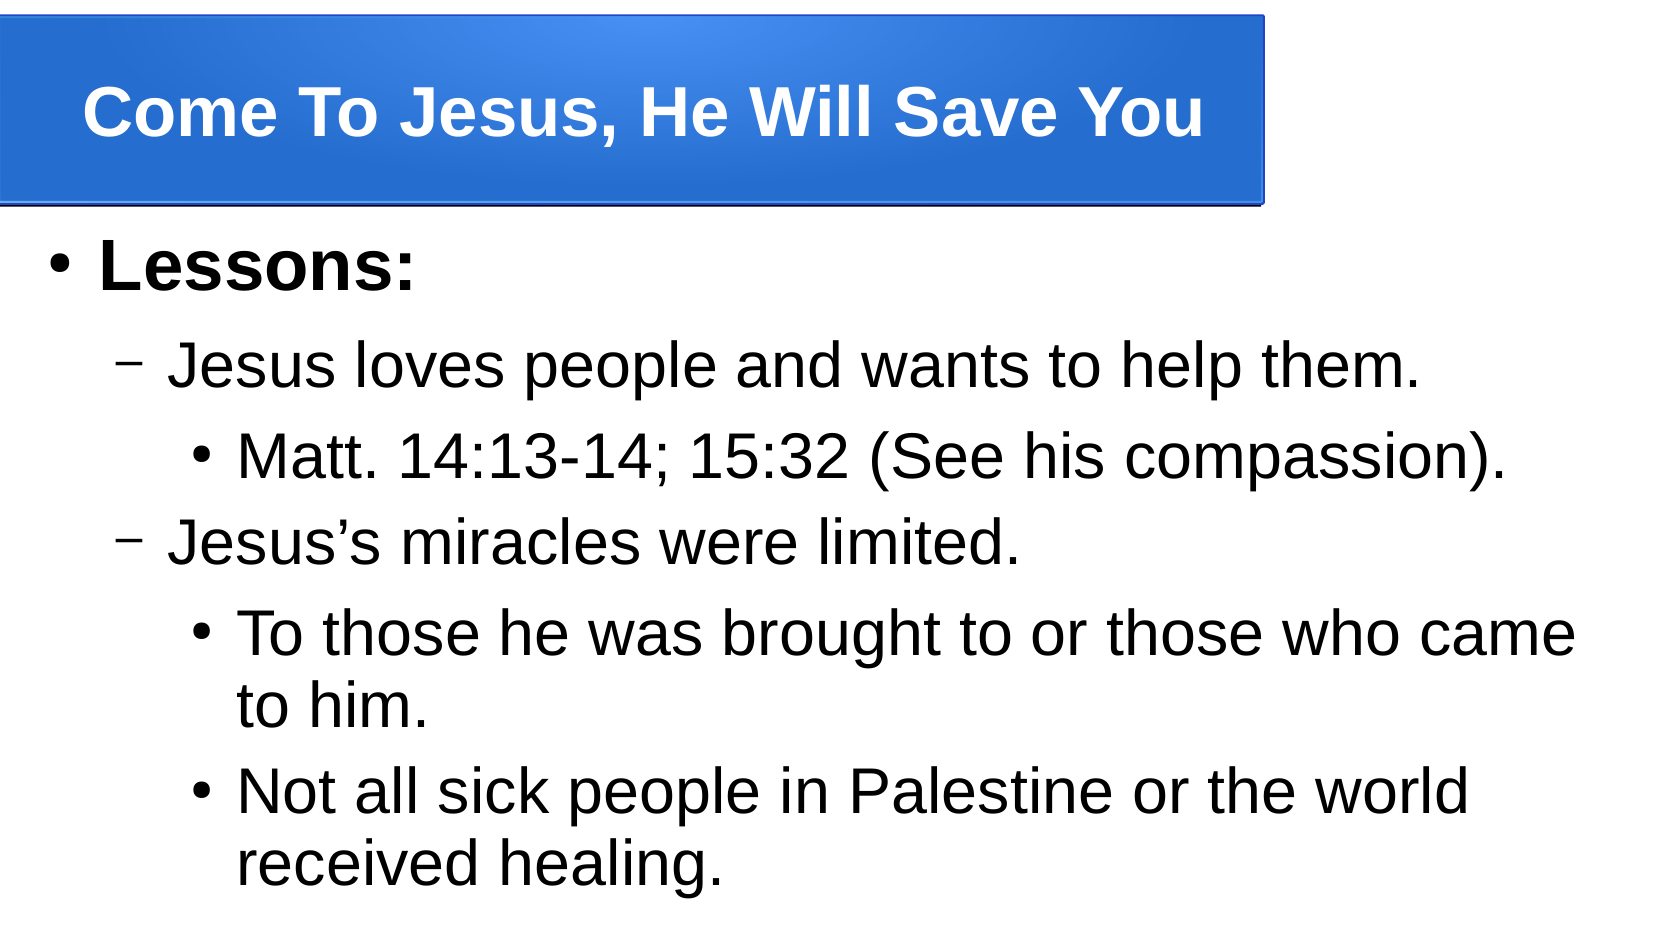

# Come To Jesus, He Will Save You
Lessons:
Jesus loves people and wants to help them.
Matt. 14:13-14; 15:32 (See his compassion).
Jesus’s miracles were limited.
To those he was brought to or those who came to him.
Not all sick people in Palestine or the world received healing.